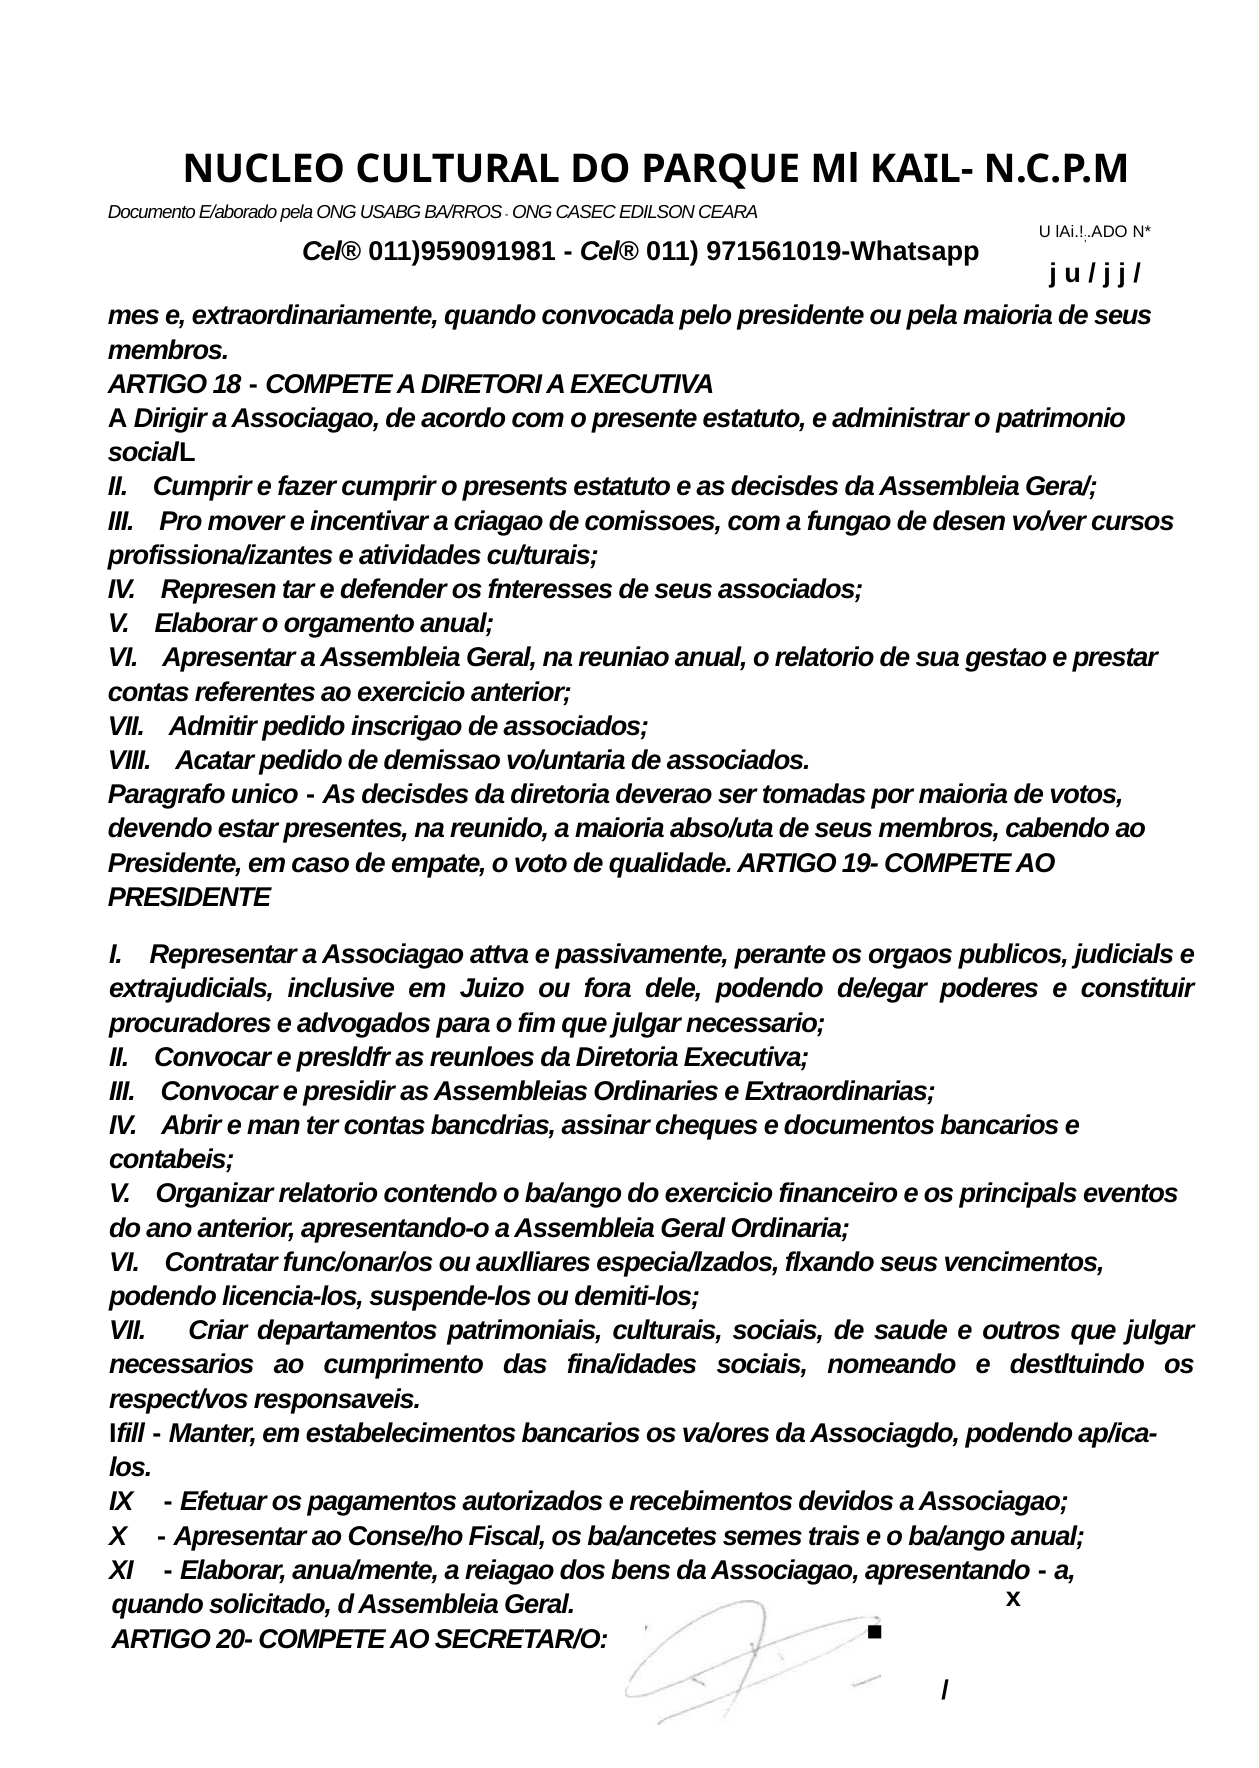

NUCLEO CULTURAL DO PARQUE Ml KAIL- N.C.P.M
Documento E/aborado pela ONG USABG BA/RROS - ONG CASEC EDILSON CEARA
U lAi.!;.ADO n*
Cel® 011)959091981 - Cel® 011) 971561019-Whatsapp
j u / j j /
mes e, extraordinariamente, quando convocada pelo presidente ou pela maioria de seus membros.
ARTIGO 18 - COMPETE A DIRETORI A EXECUTIVA
A Dirigir a Associagao, de acordo com o presente estatuto, e administrar o patrimonio socialL
II. Cumprir e fazer cumprir o presents estatuto e as decisdes da Assembleia Gera/;
III. Pro mover e incentivar a criagao de comissoes, com a fungao de desen vo/ver cursos profissiona/izantes e atividades cu/turais;
IV. Represen tar e defender os fnteresses de seus associados;
V. Elaborar o orgamento anual;
VI. Apresentar a Assembleia Geral, na reuniao anual, o relatorio de sua gestao e prestar contas referentes ao exercicio anterior;
VII. Admitir pedido inscrigao de associados;
VIII. Acatar pedido de demissao vo/untaria de associados.
Paragrafo unico - As decisdes da diretoria deverao ser tomadas por maioria de votos, devendo estar presentes, na reunido, a maioria abso/uta de seus membros, cabendo ao Presidente, em caso de empate, o voto de qualidade. ARTIGO 19- COMPETE AO PRESIDENTE
I. Representar a Associagao attva e passivamente, perante os orgaos publicos, judicials e extrajudicials, inclusive em Juizo ou fora dele, podendo de/egar poderes e constituir procuradores e advogados para o fim que julgar necessario;
II. Convocar e presldfr as reunloes da Diretoria Executiva;
III. Convocar e presidir as Assembleias Ordinaries e Extraordinarias;
IV. Abrir e man ter contas bancdrias, assinar cheques e documentos bancarios e contabeis;
V. Organizar relatorio contendo o ba/ango do exercicio financeiro e os principals eventos do ano anterior, apresentando-o a Assembleia Geral Ordinaria;
VI. Contratar func/onar/os ou auxlliares especia/lzados, flxando seus vencimentos, podendo licencia-los, suspende-los ou demiti-los;
VII. Criar departamentos patrimoniais, culturais, sociais, de saude e outros que julgar necessarios ao cumprimento das fina/idades sociais, nomeando e destltuindo os respect/vos responsaveis.
Ifill - Manter, em estabelecimentos bancarios os va/ores da Associagdo, podendo ap/ica-los.
IX - Efetuar os pagamentos autorizados e recebimentos devidos a Associagao;
X - Apresentar ao Conse/ho Fiscal, os ba/ancetes semes trais e o ba/ango anual;
XI - Elaborar, anua/mente, a reiagao dos bens da Associagao, apresentando - a,
x
quando solicitado, d Assembleia Geral.
ARTIGO 20- COMPETE AO SECRETAR/O:
■
/